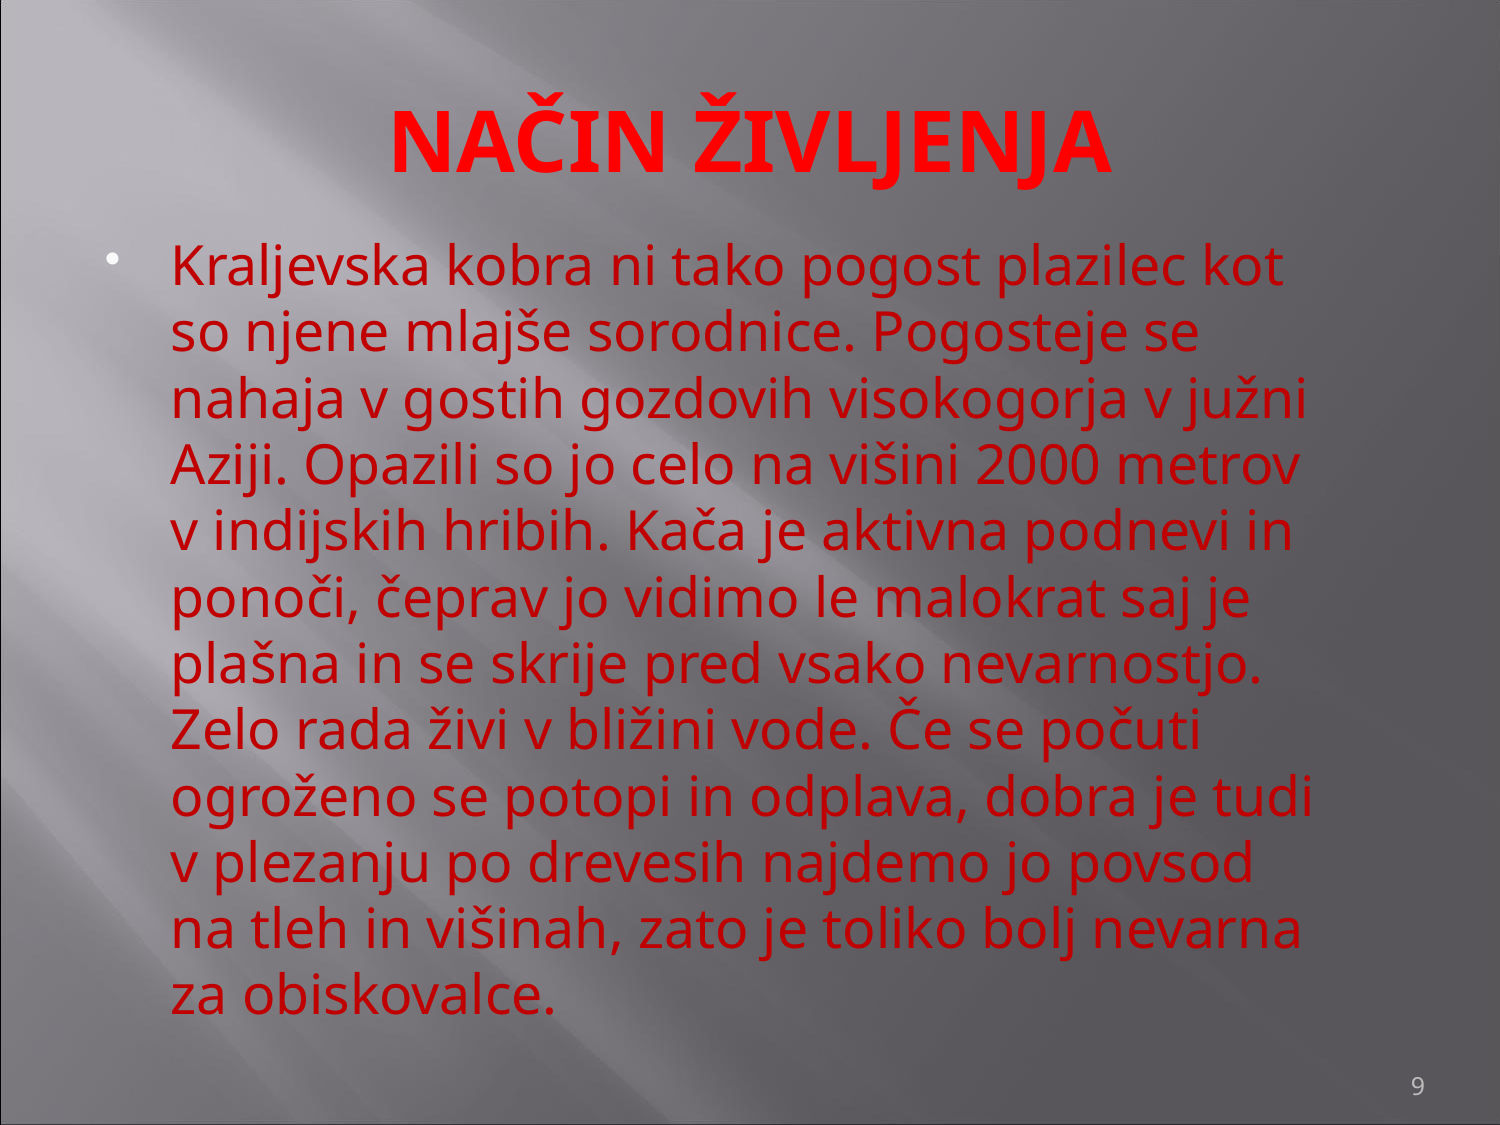

# NAČIN ŽIVLJENJA
Kraljevska kobra ni tako pogost plazilec kot so njene mlajše sorodnice. Pogosteje se nahaja v gostih gozdovih visokogorja v južni Aziji. Opazili so jo celo na višini 2000 metrov v indijskih hribih. Kača je aktivna podnevi in ponoči, čeprav jo vidimo le malokrat saj je plašna in se skrije pred vsako nevarnostjo. Zelo rada živi v bližini vode. Če se počuti ogroženo se potopi in odplava, dobra je tudi v plezanju po drevesih najdemo jo povsod na tleh in višinah, zato je toliko bolj nevarna za obiskovalce.